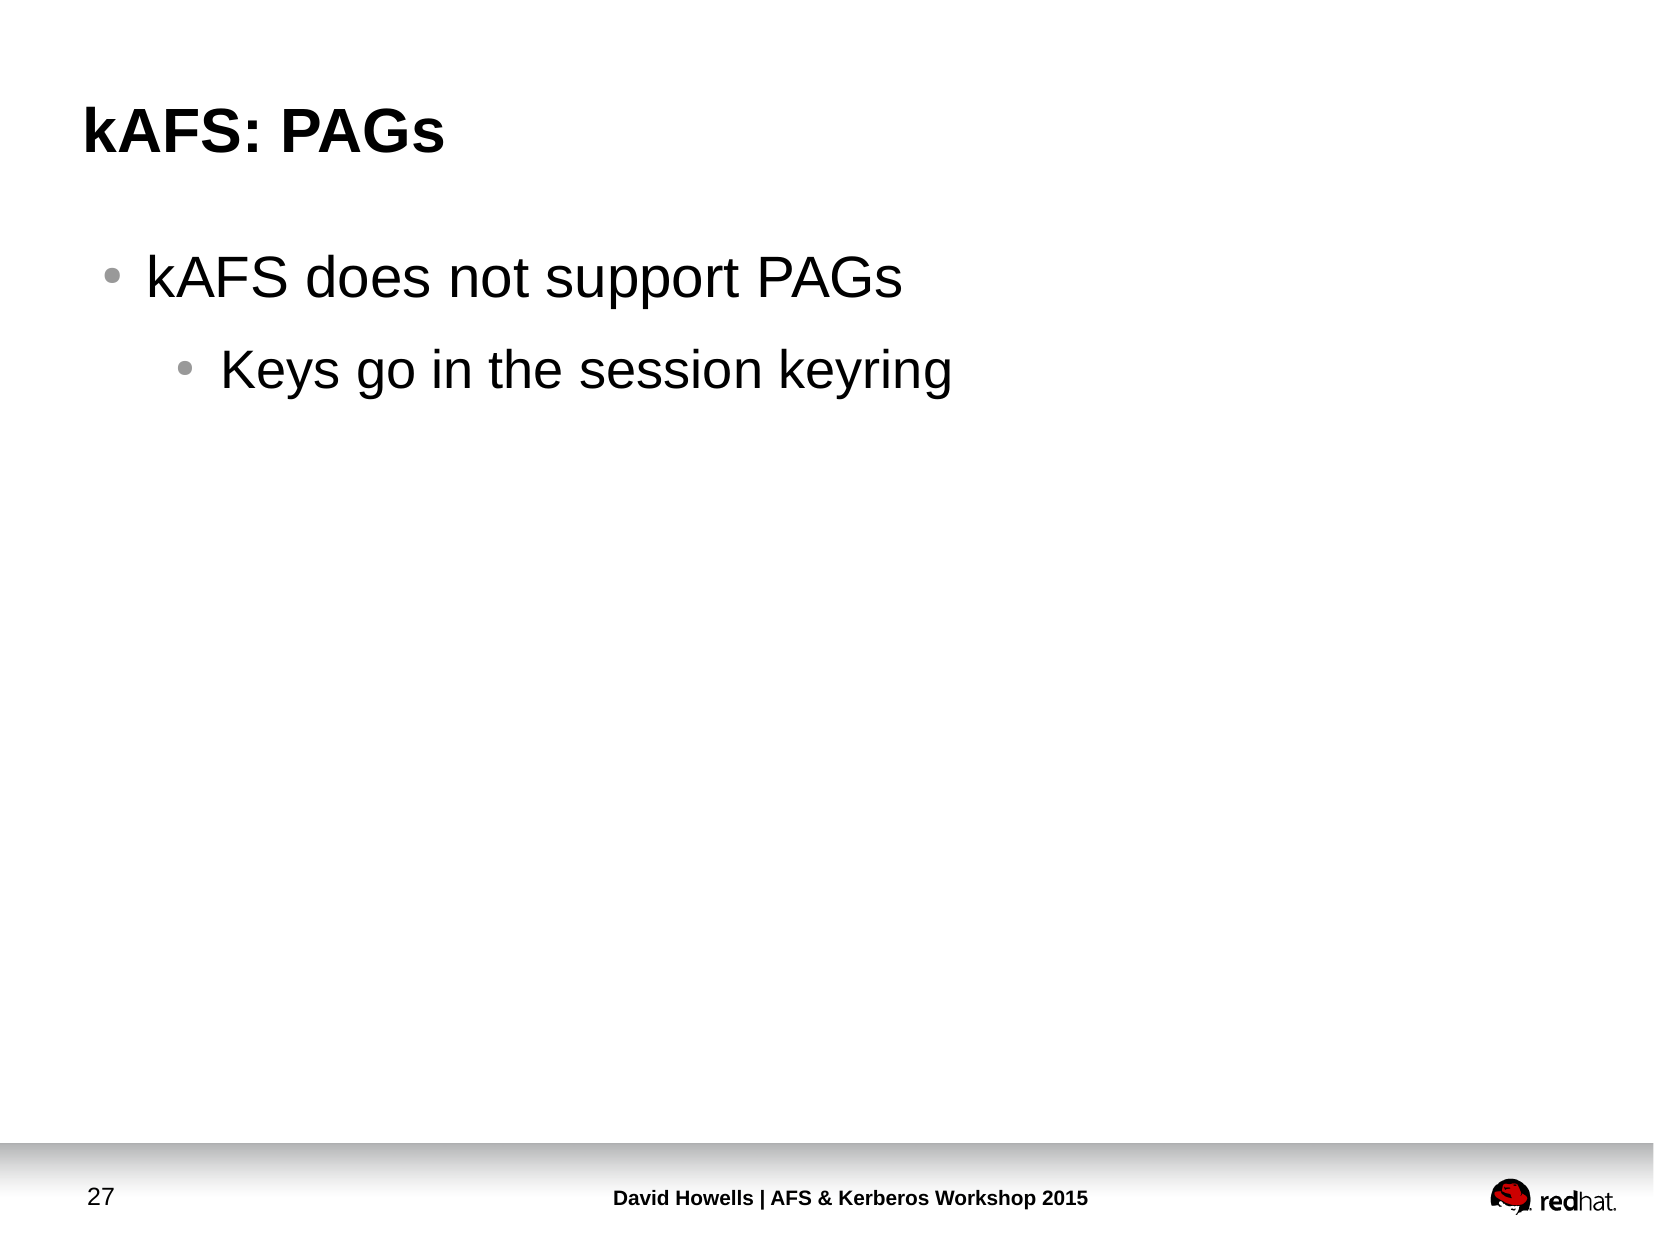

# kAFS: PAGs
kAFS does not support PAGs
Keys go in the session keyring